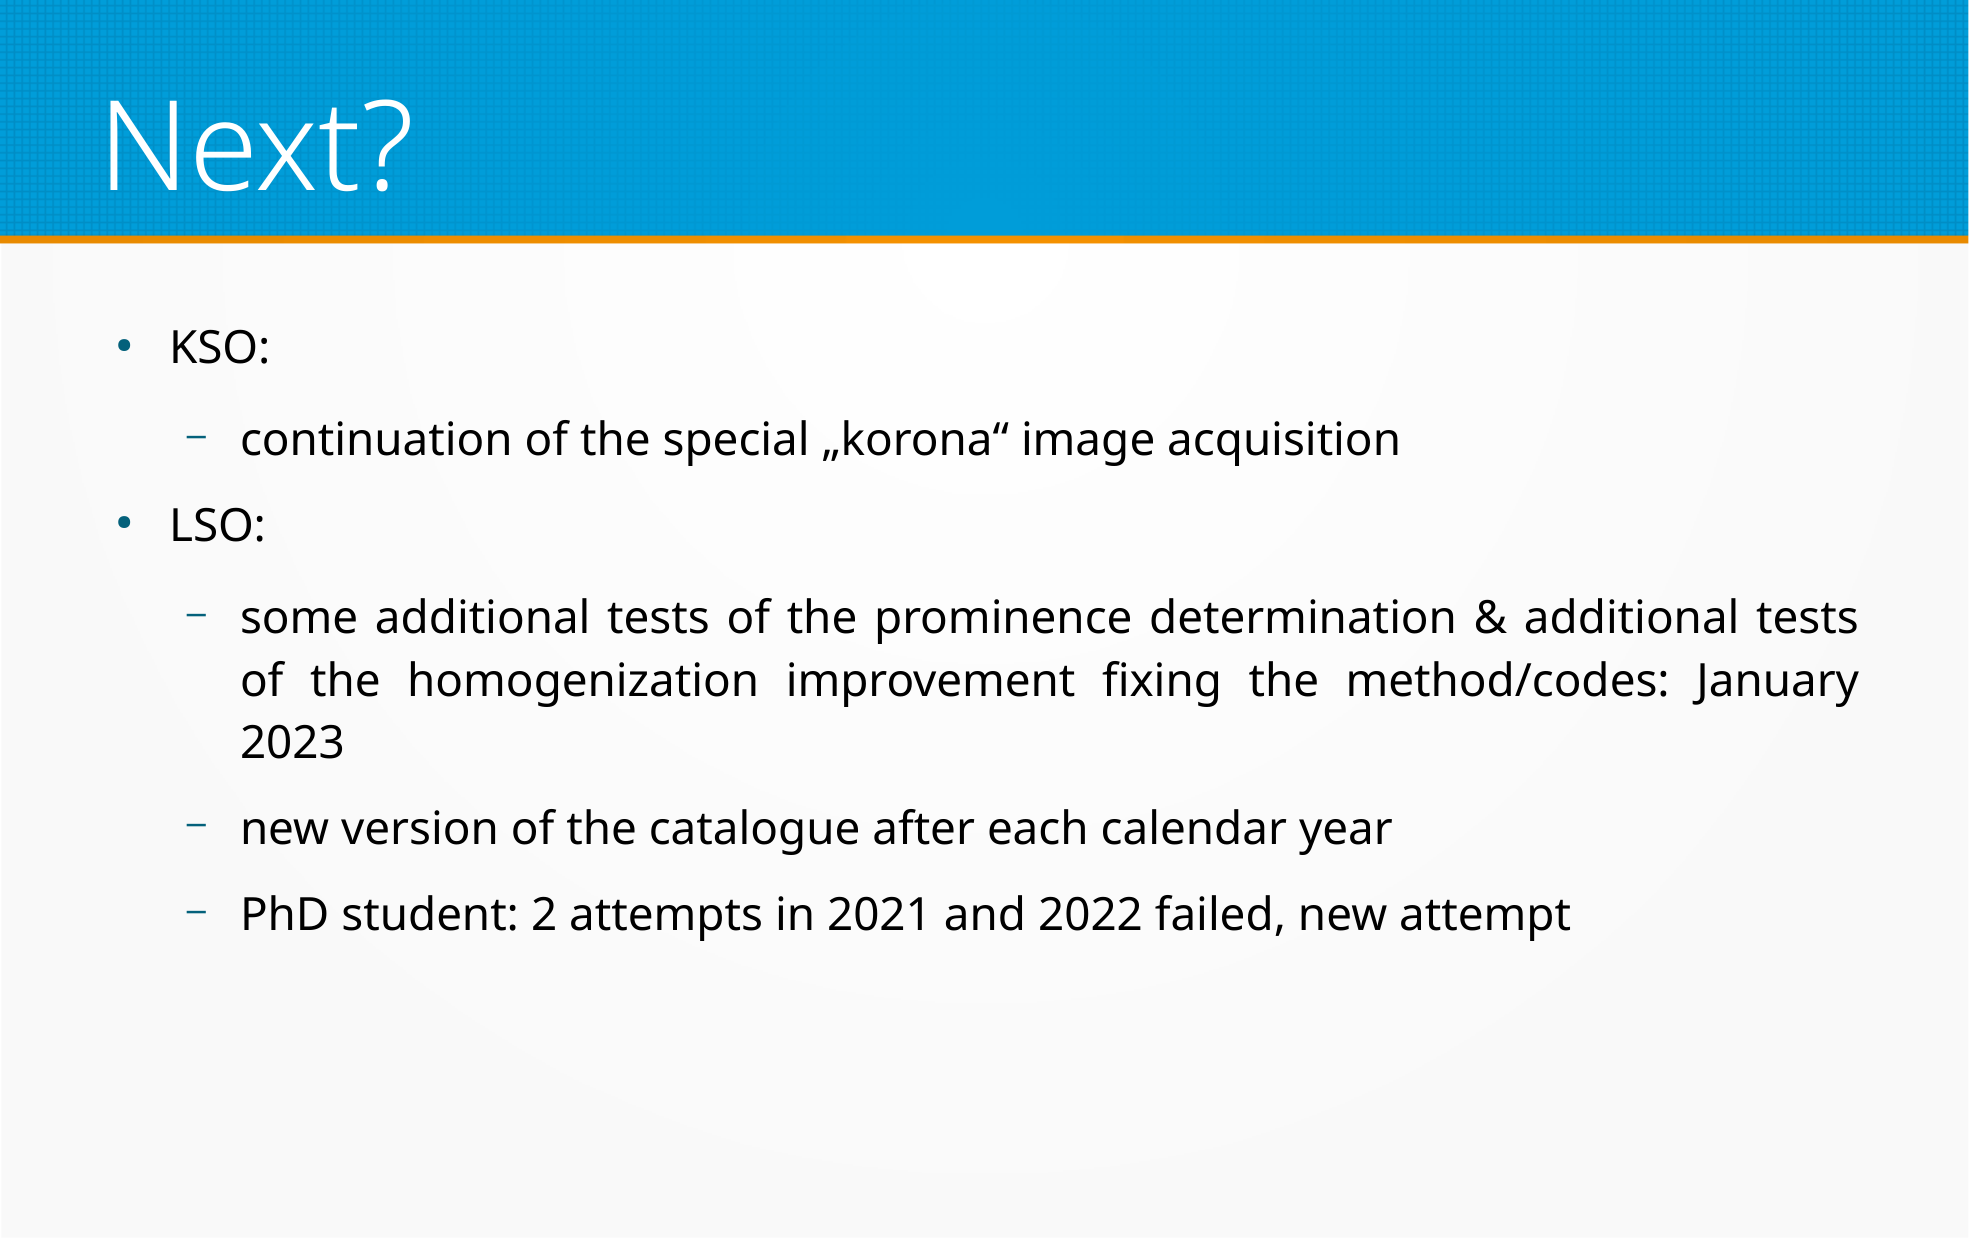

# Next?
KSO:
continuation of the special „korona“ image acquisition
LSO:
some additional tests of the prominence determination & additional tests of the homogenization improvement fixing the method/codes: January 2023
new version of the catalogue after each calendar year
PhD student: 2 attempts in 2021 and 2022 failed, new attempt